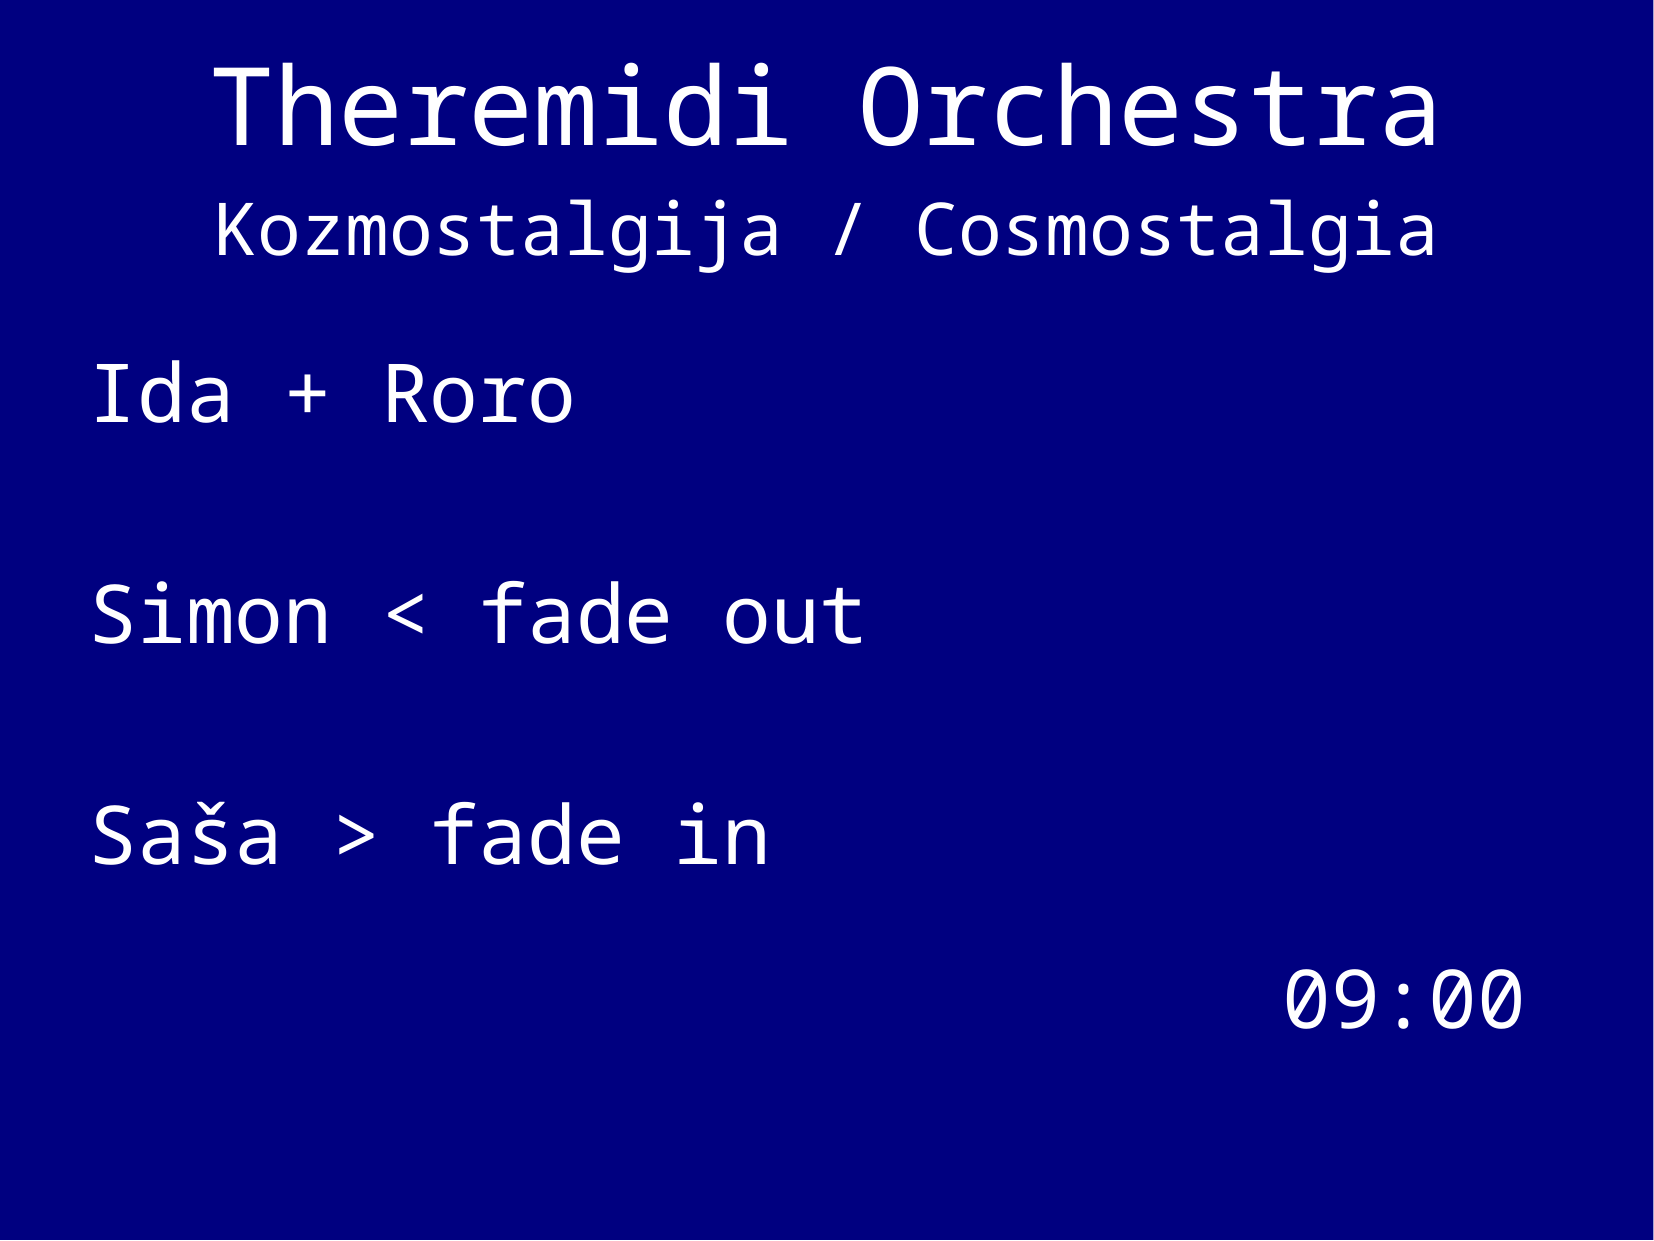

# Theremidi Orchestra Kozmostalgija / Cosmostalgia
Ida + Roro
Simon < fade out
Saša > fade in
09:00